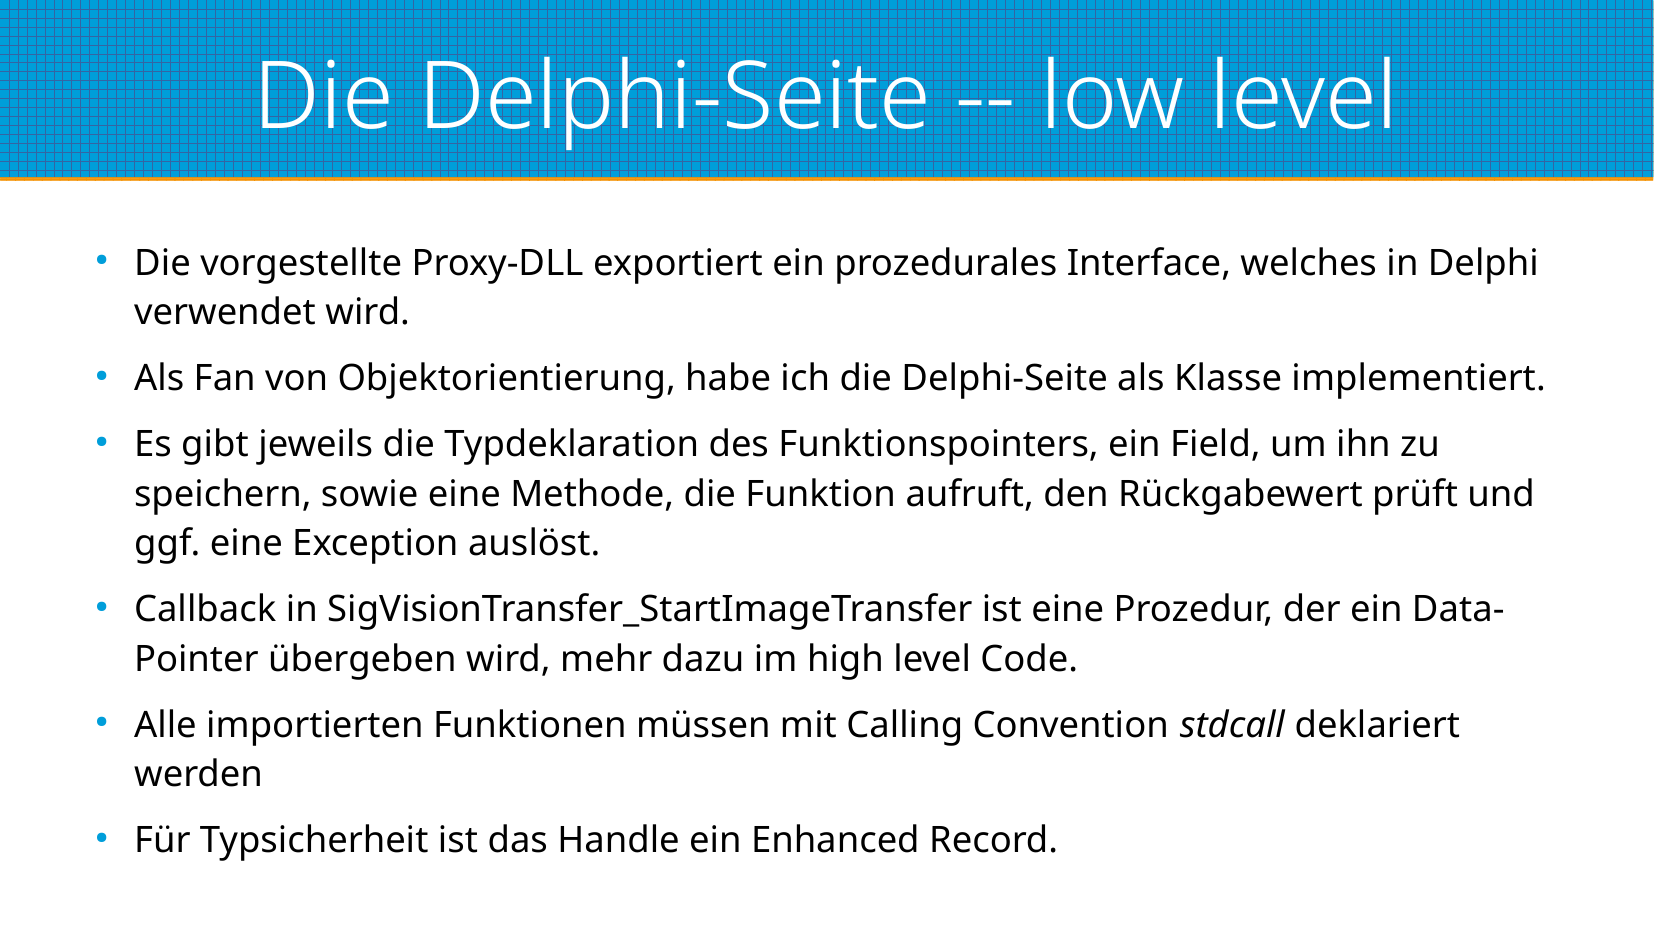

# Die Delphi-Seite -- low level
Die vorgestellte Proxy-DLL exportiert ein prozedurales Interface, welches in Delphi verwendet wird.
Als Fan von Objektorientierung, habe ich die Delphi-Seite als Klasse implementiert.
Es gibt jeweils die Typdeklaration des Funktionspointers, ein Field, um ihn zu speichern, sowie eine Methode, die Funktion aufruft, den Rückgabewert prüft und ggf. eine Exception auslöst.
Callback in SigVisionTransfer_StartImageTransfer ist eine Prozedur, der ein Data-Pointer übergeben wird, mehr dazu im high level Code.
Alle importierten Funktionen müssen mit Calling Convention stdcall deklariert werden
Für Typsicherheit ist das Handle ein Enhanced Record.